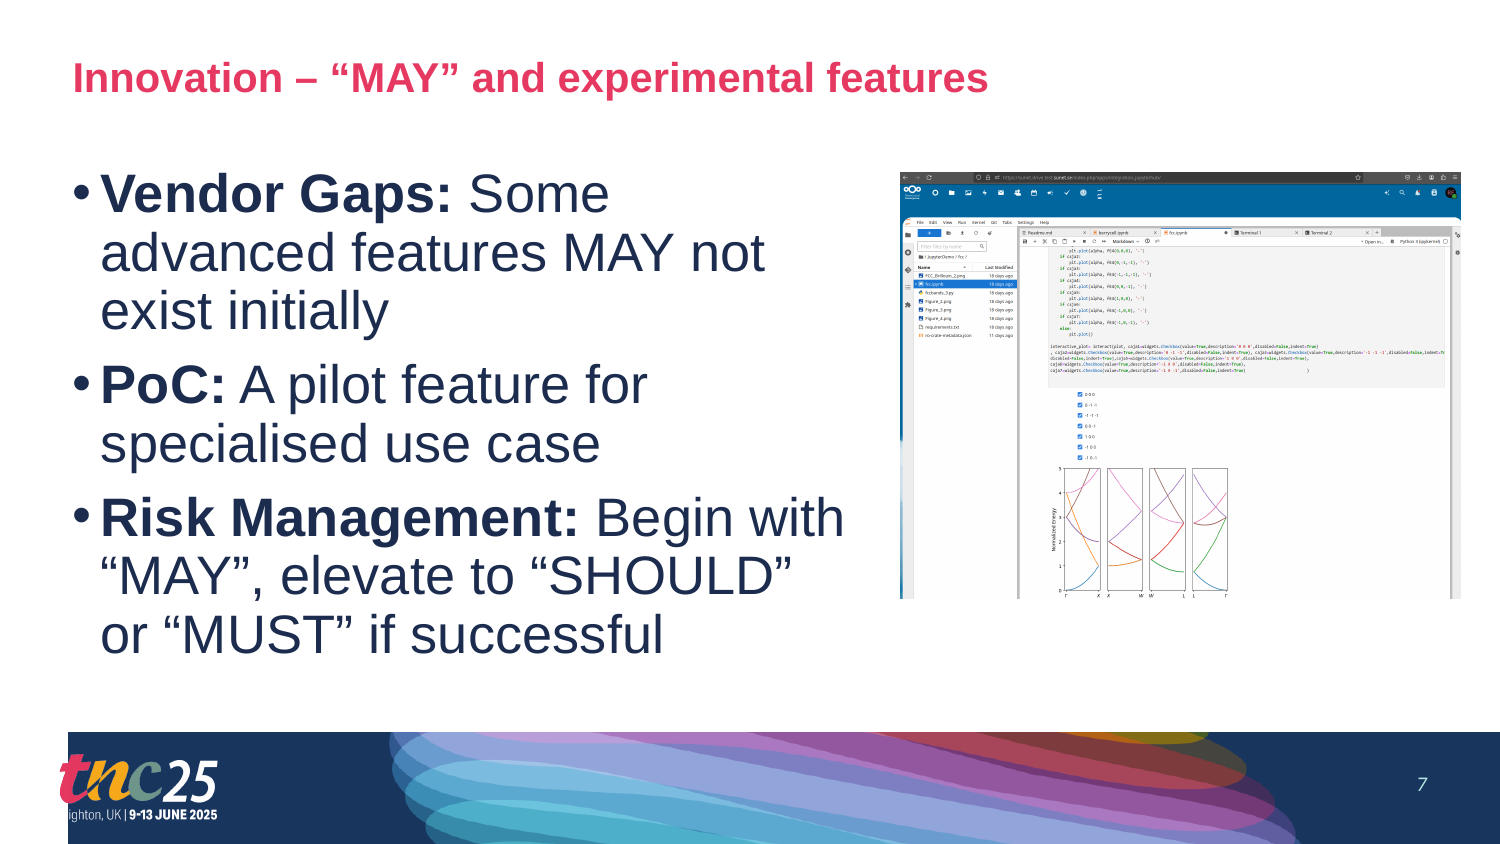

# Innovation – “MAY” and experimental features
Vendor Gaps: Some advanced features MAY not exist initially
PoC: A pilot feature for specialised use case
Risk Management: Begin with “MAY”, elevate to “SHOULD” or “MUST” if successful
7